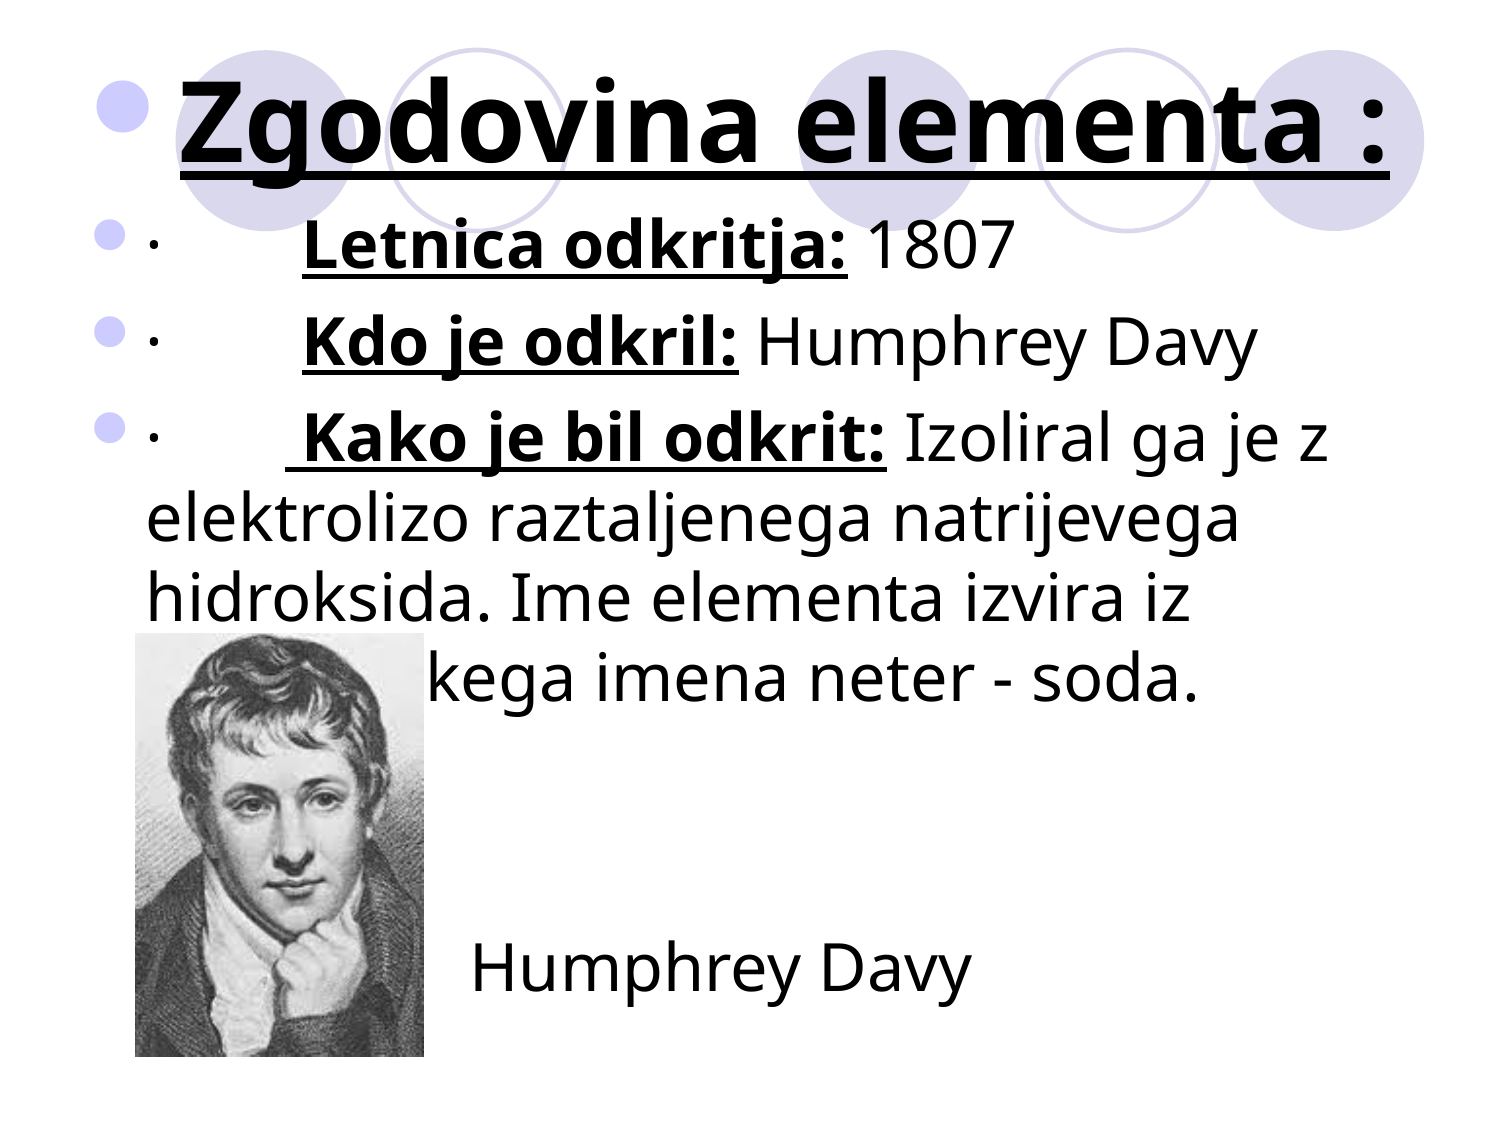

Zgodovina elementa :
·        Letnica odkritja: 1807
·        Kdo je odkril: Humphrey Davy
·        Kako je bil odkrit: Izoliral ga je z elektrolizo raztaljenega natrijevega hidroksida. Ime elementa izvira iz egipčanskega imena neter - soda.
 Humphrey Davy
#